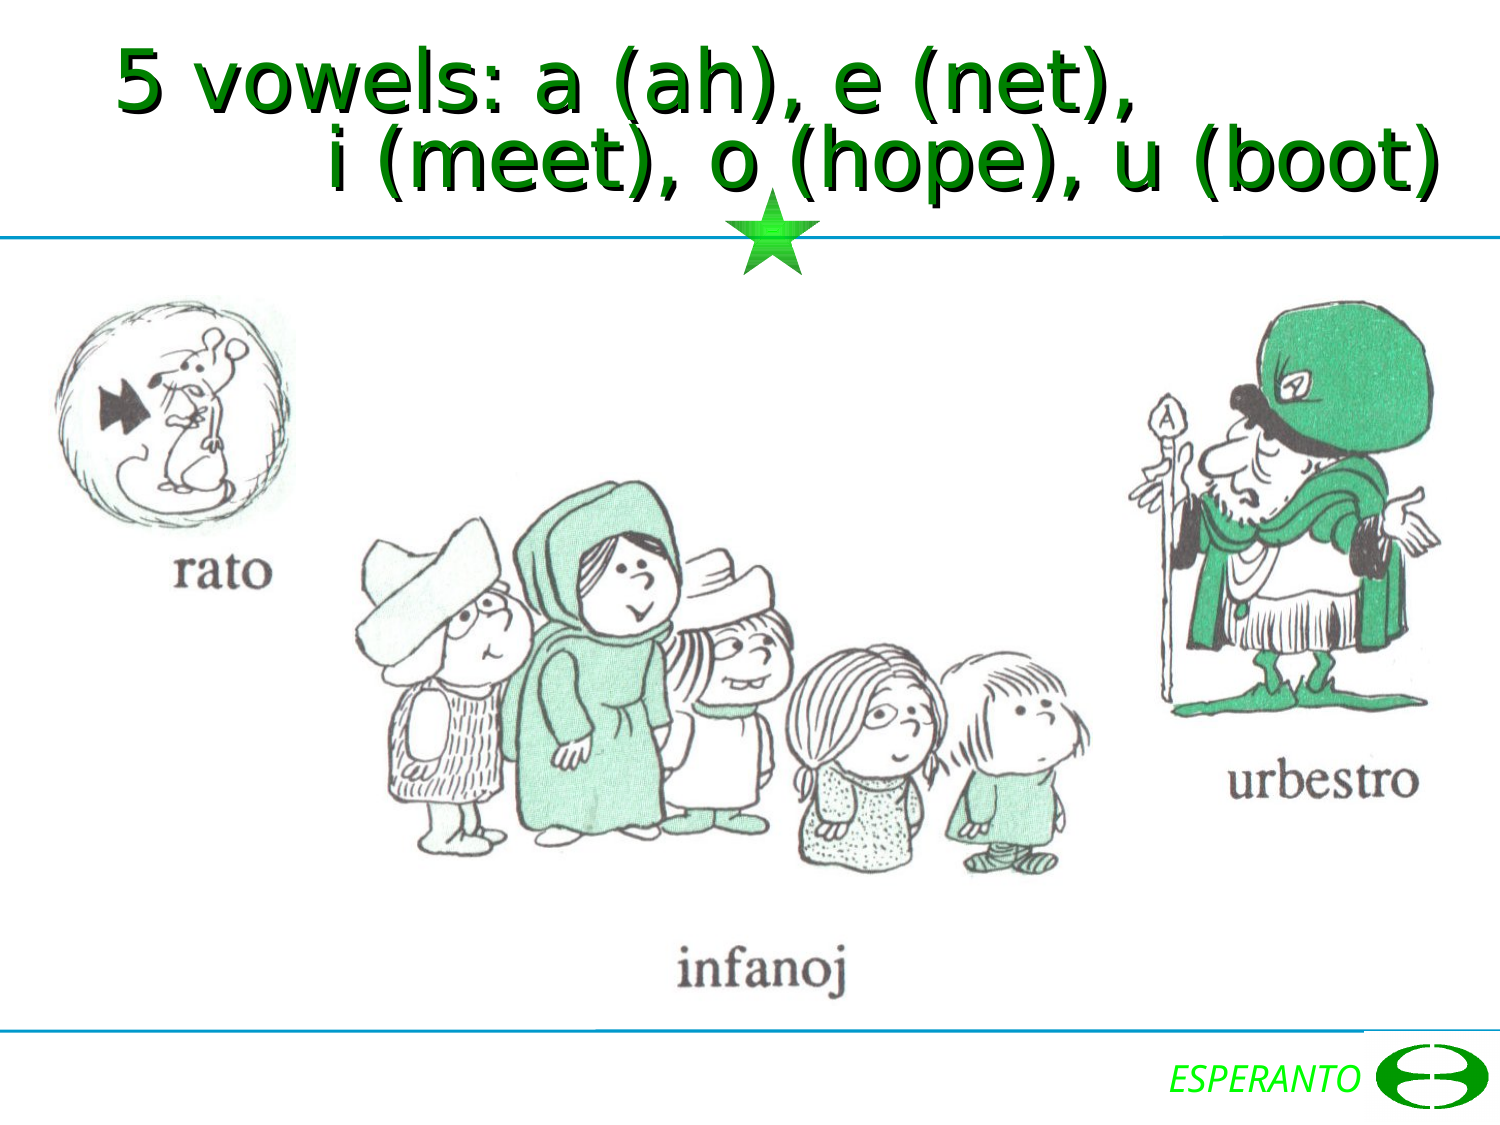

# 5 vowels: a (ah), e (net), i (meet), o (hope), u (boot)